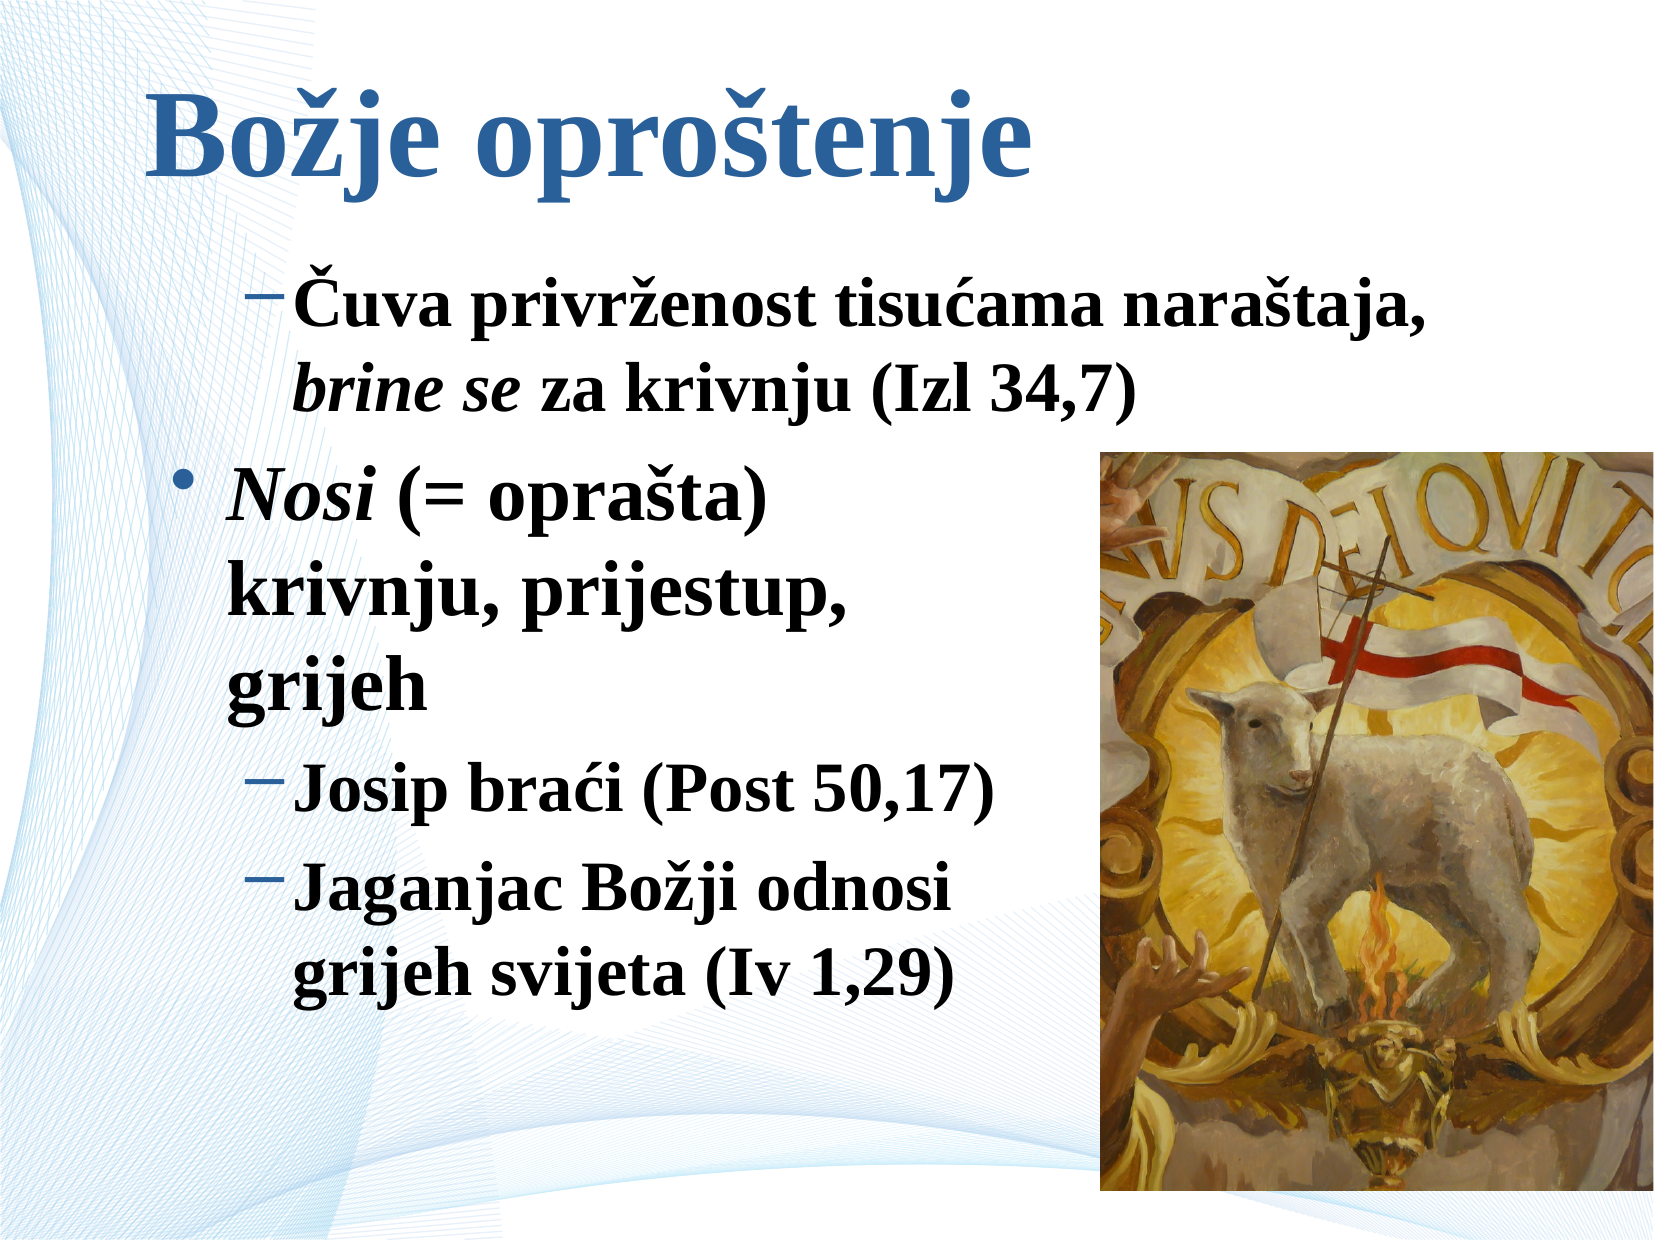

Božje oproštenje
Čuva privrženost tisućama naraštaja,
brine se za krivnju (Izl 34,7)
Nosi (= oprašta)
krivnju, prijestup,
grijeh
Josip braći (Post 50,17)
Jaganjac Božji odnosi
grijeh svijeta (Iv 1,29)